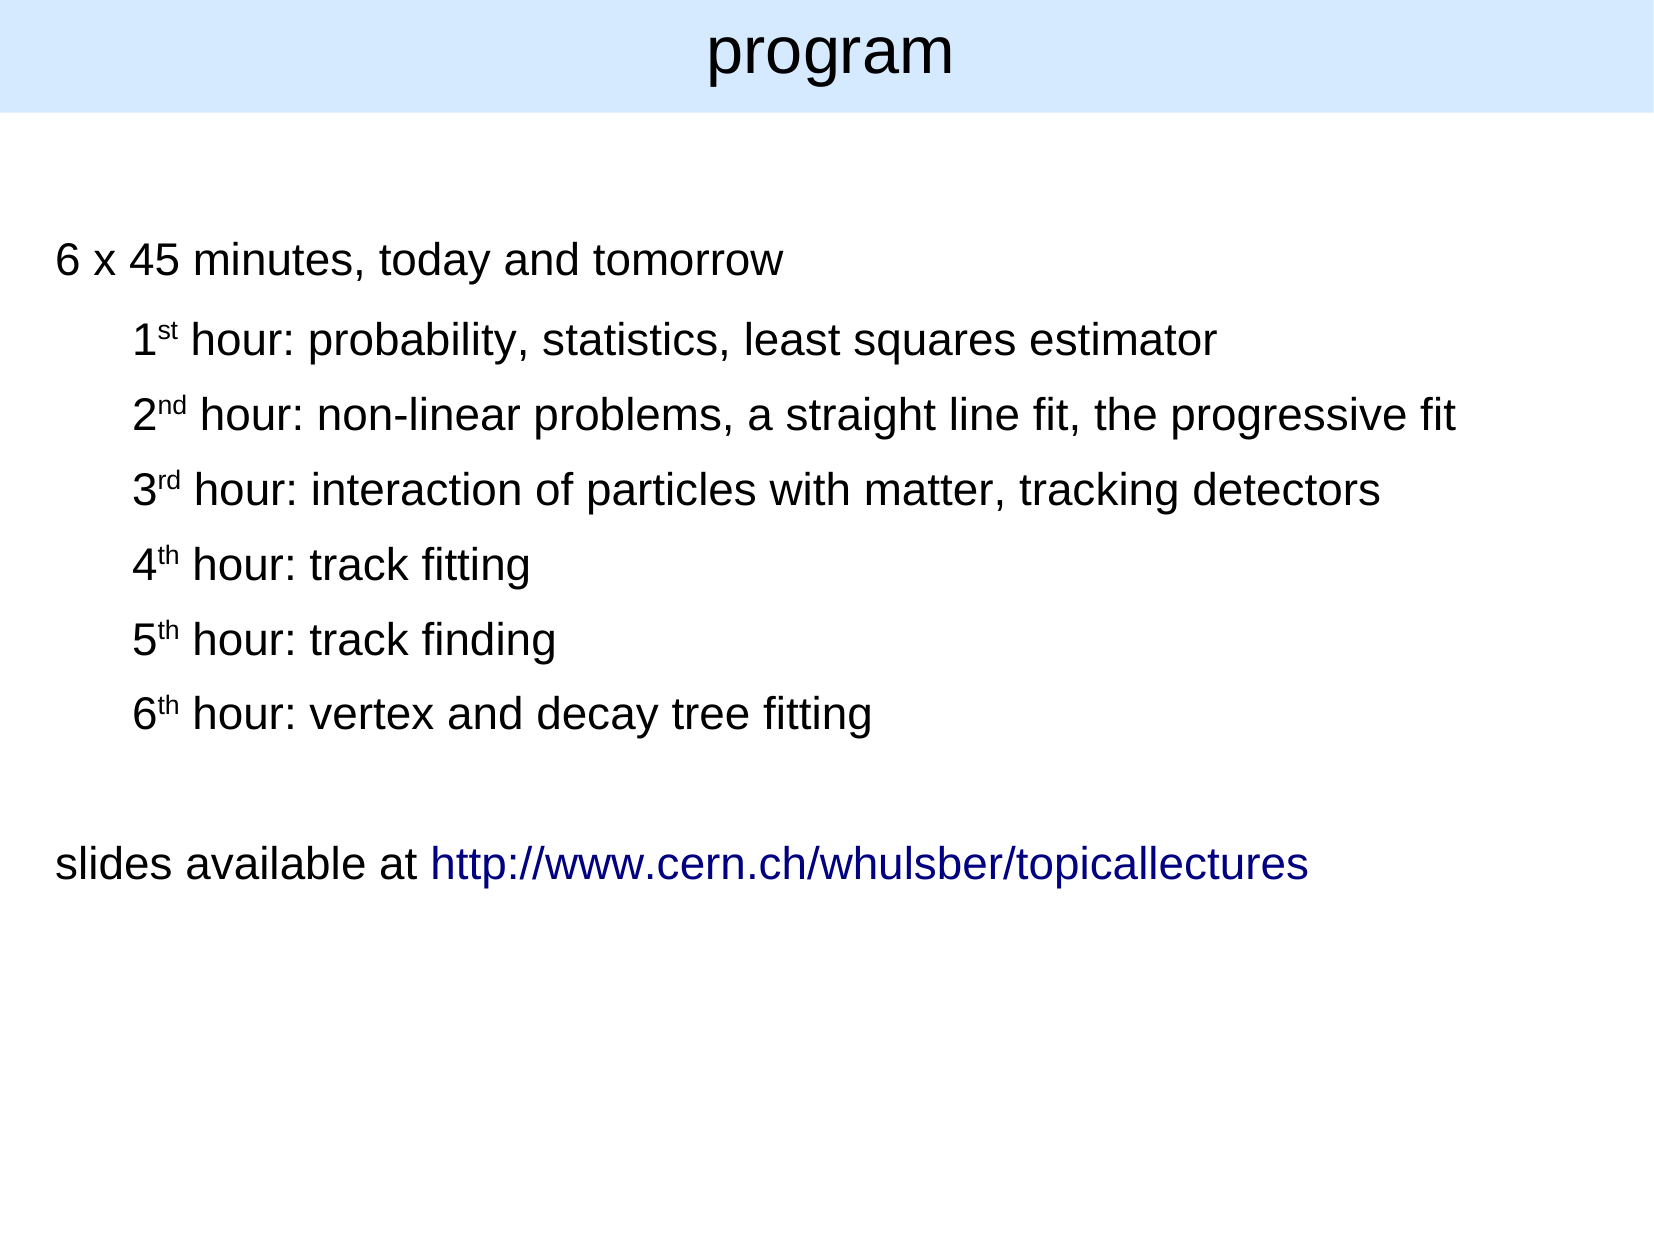

# program
6 x 45 minutes, today and tomorrow
1st hour: probability, statistics, least squares estimator
2nd hour: non-linear problems, a straight line fit, the progressive fit
3rd hour: interaction of particles with matter, tracking detectors
4th hour: track fitting
5th hour: track finding
6th hour: vertex and decay tree fitting
slides available at http://www.cern.ch/whulsber/topicallectures